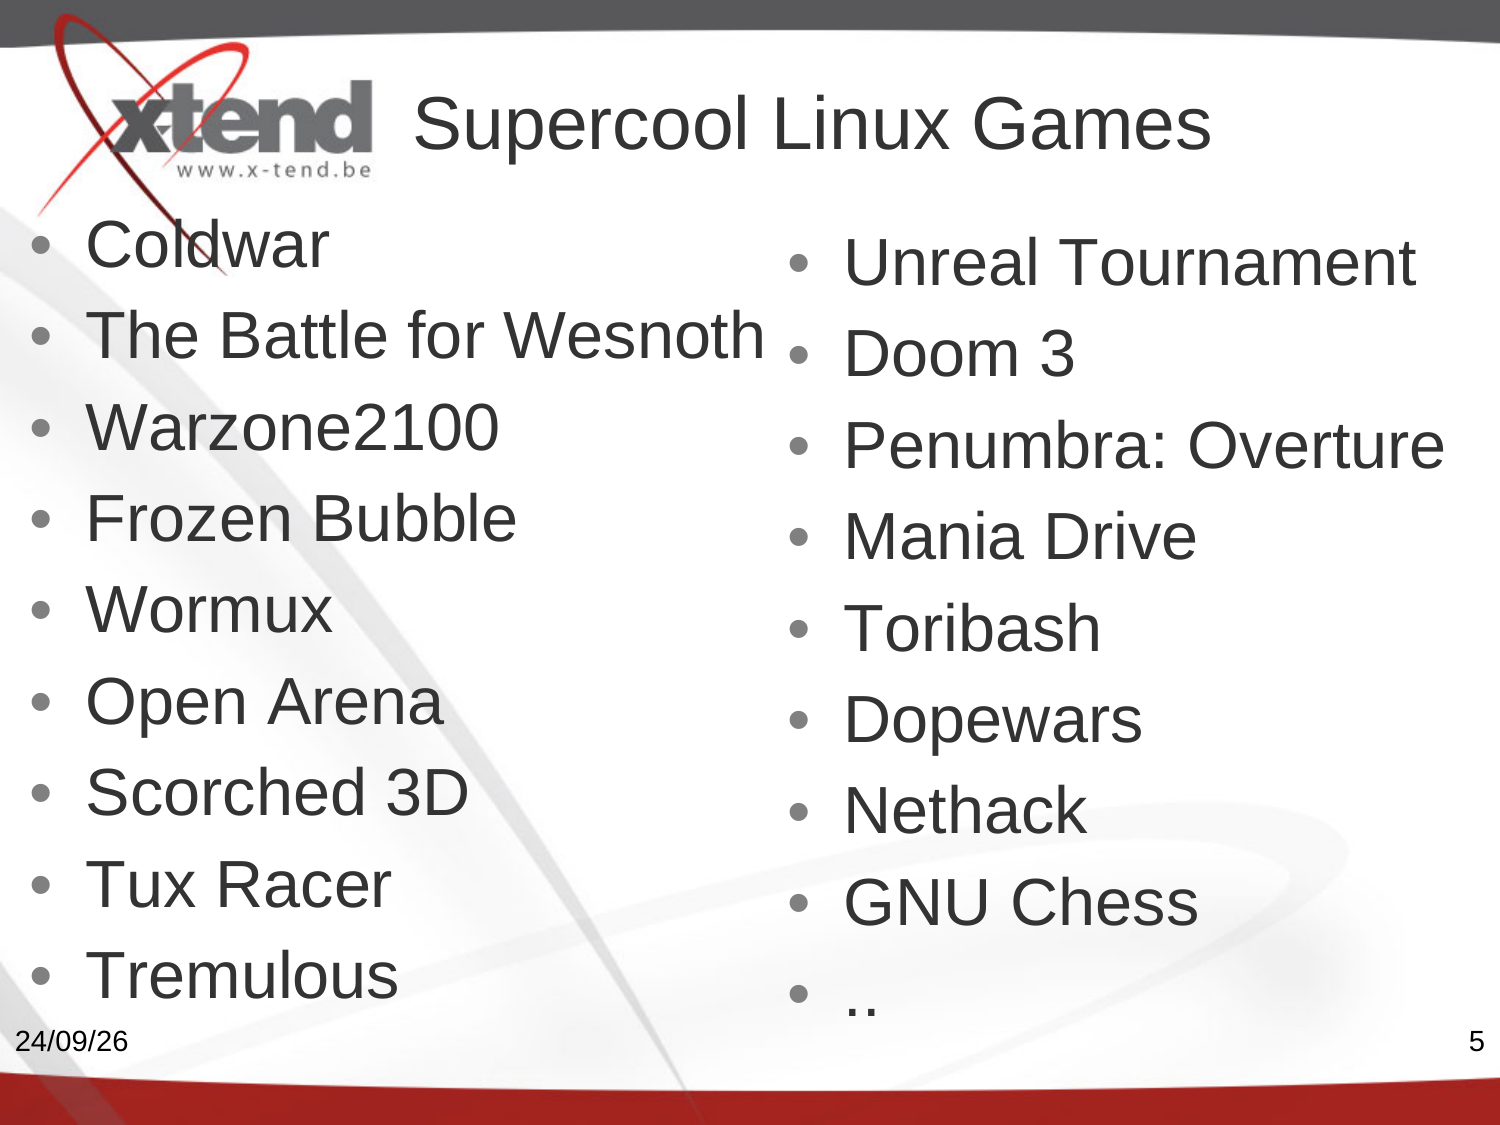

# Supercool Linux Games
Coldwar
The Battle for Wesnoth
Warzone2100
Frozen Bubble
Wormux
Open Arena
Scorched 3D
Tux Racer
Tremulous
Unreal Tournament
Doom 3
Penumbra: Overture
Mania Drive
Toribash
Dopewars
Nethack
GNU Chess
..
5